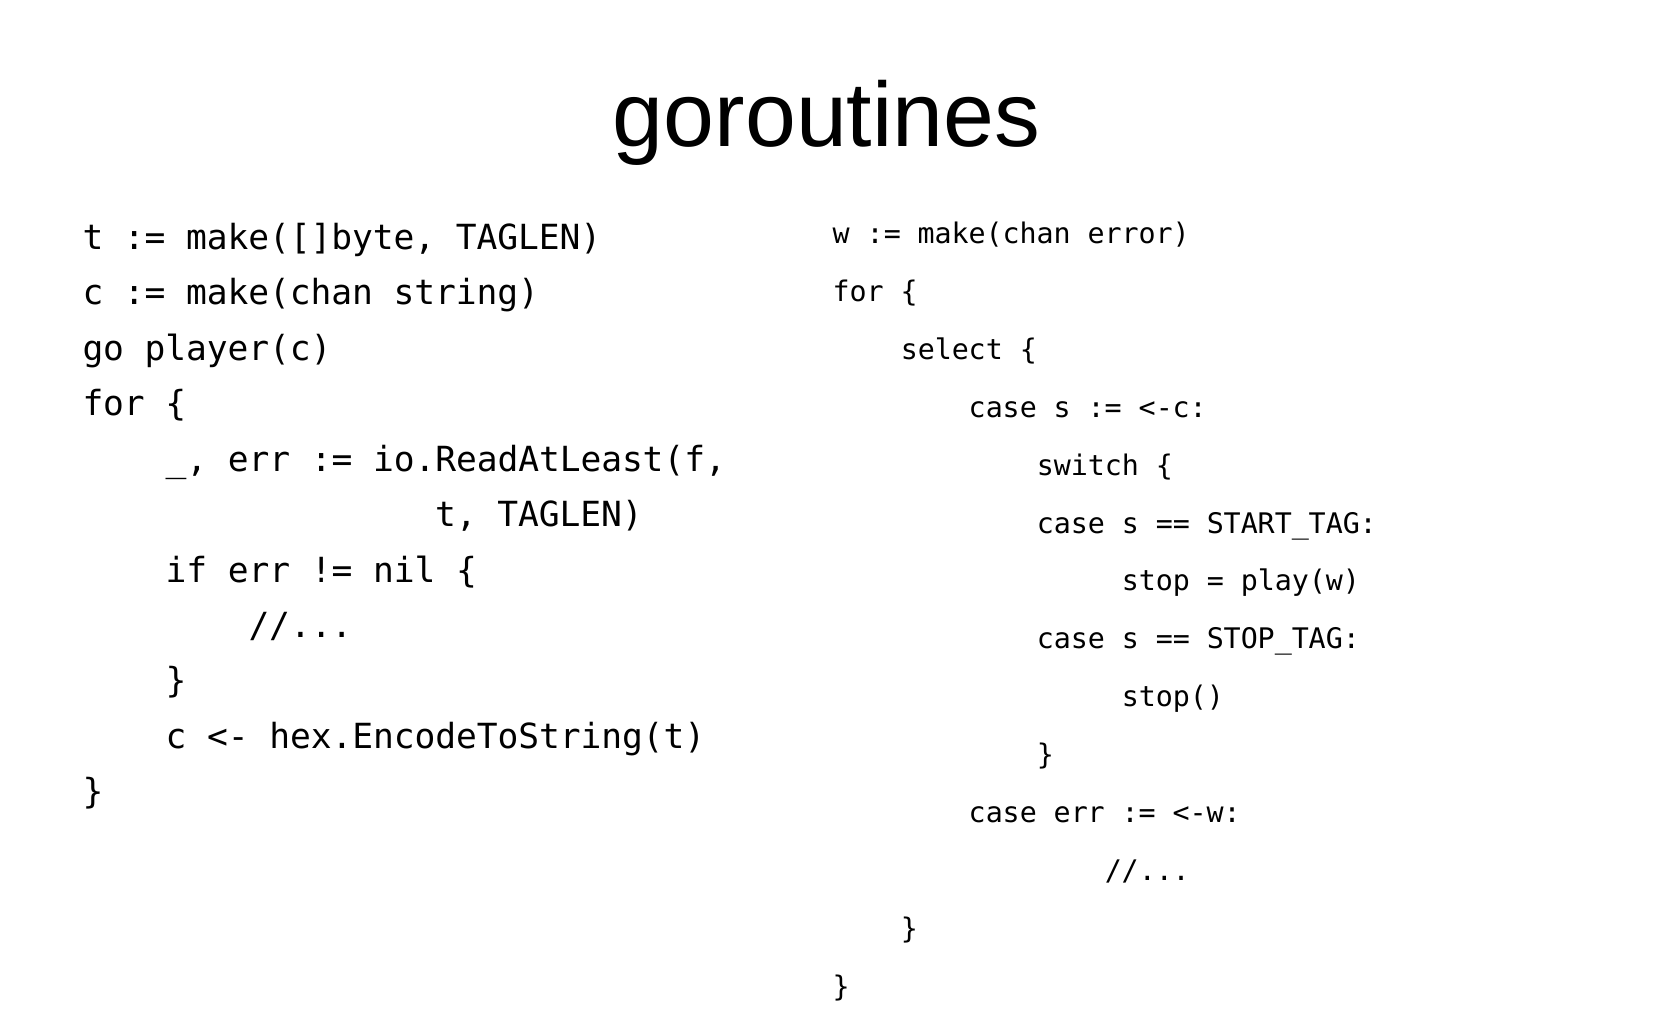

# goroutines
t := make([]byte, TAGLEN)
c := make(chan string)
go player(c)
for {
 _, err := io.ReadAtLeast(f,
 t, TAGLEN)
 if err != nil {
 //...
 }
 c <- hex.EncodeToString(t)
}
w := make(chan error)
for {
 select {
 case s := <-c:
 switch {
 case s == START_TAG:
 stop = play(w)
 case s == STOP_TAG:
 stop()
 }
 case err := <-w:
 //...
 }
}